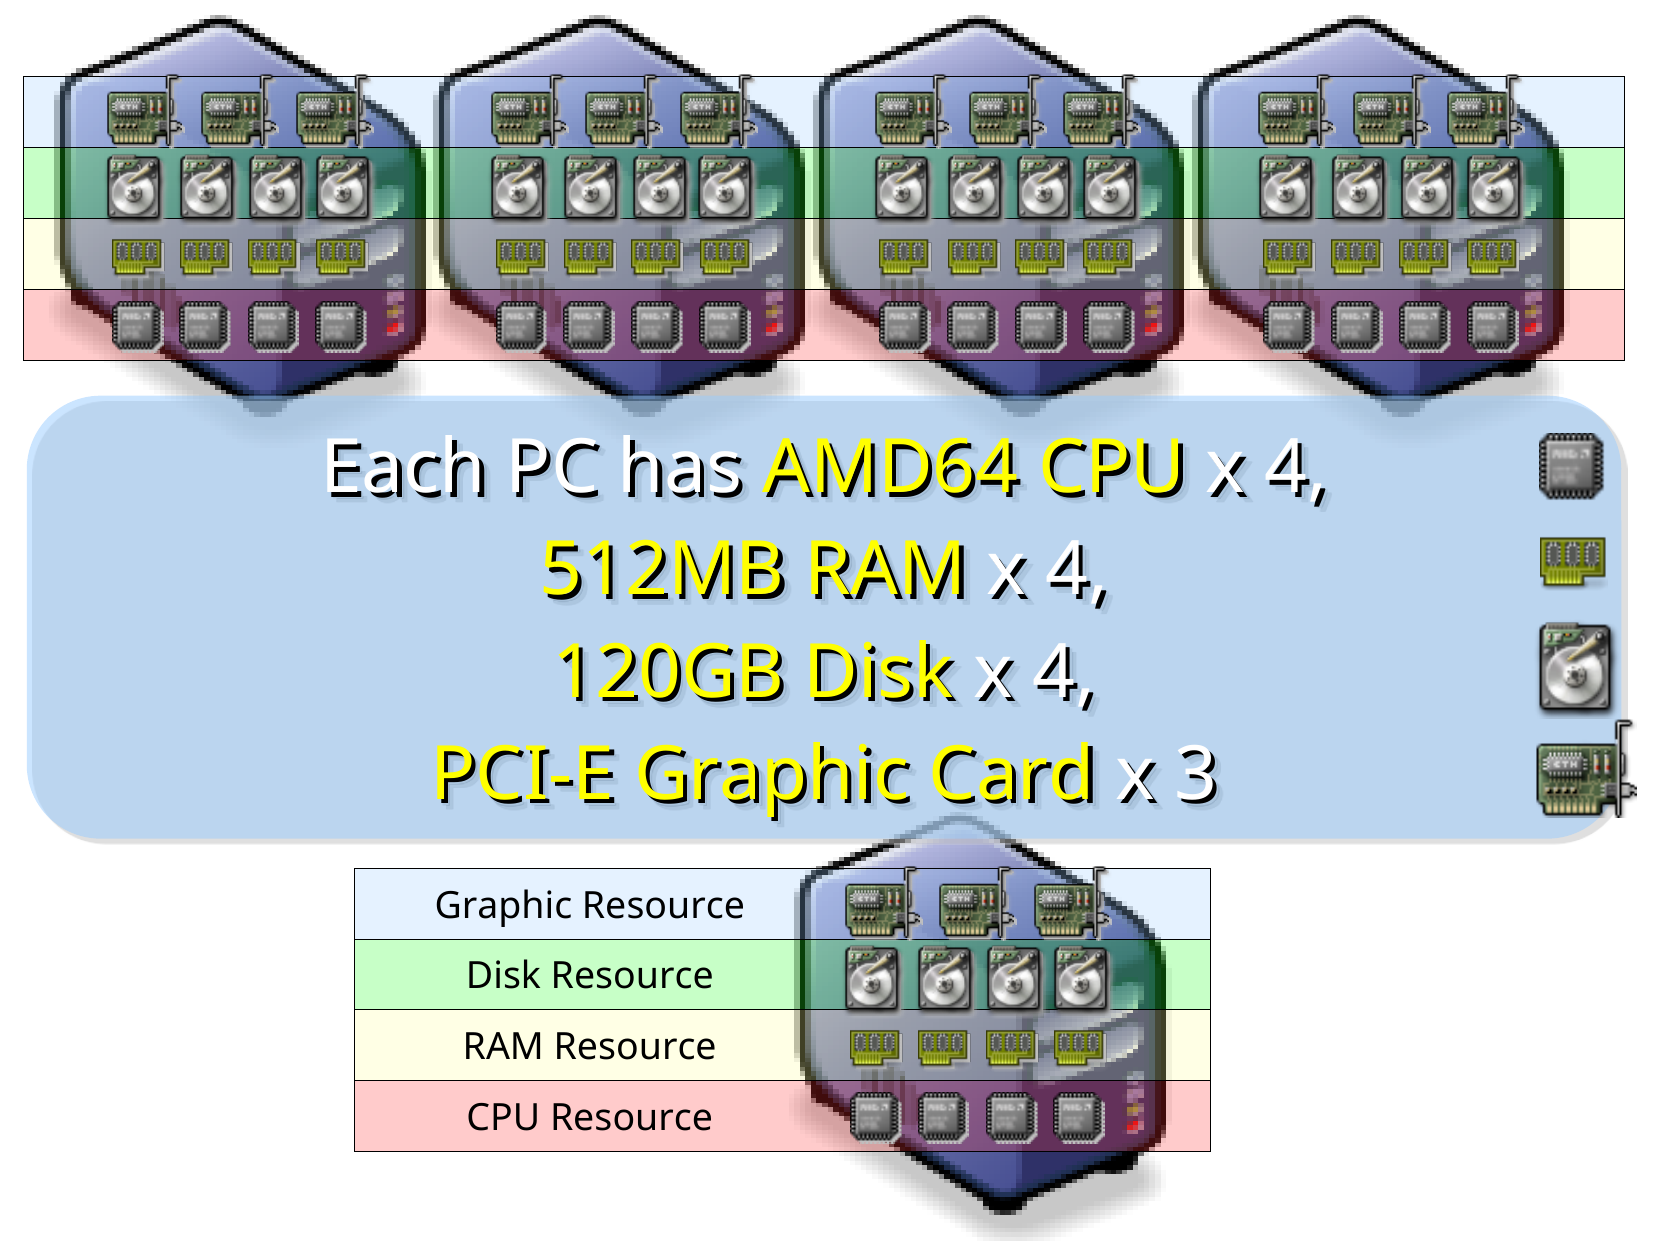

Each PC has AMD64 CPU x 4,
512MB RAM x 4,
120GB Disk x 4,
PCI-E Graphic Card x 3
Graphic Resource
Disk Resource
RAM Resource
CPU Resource